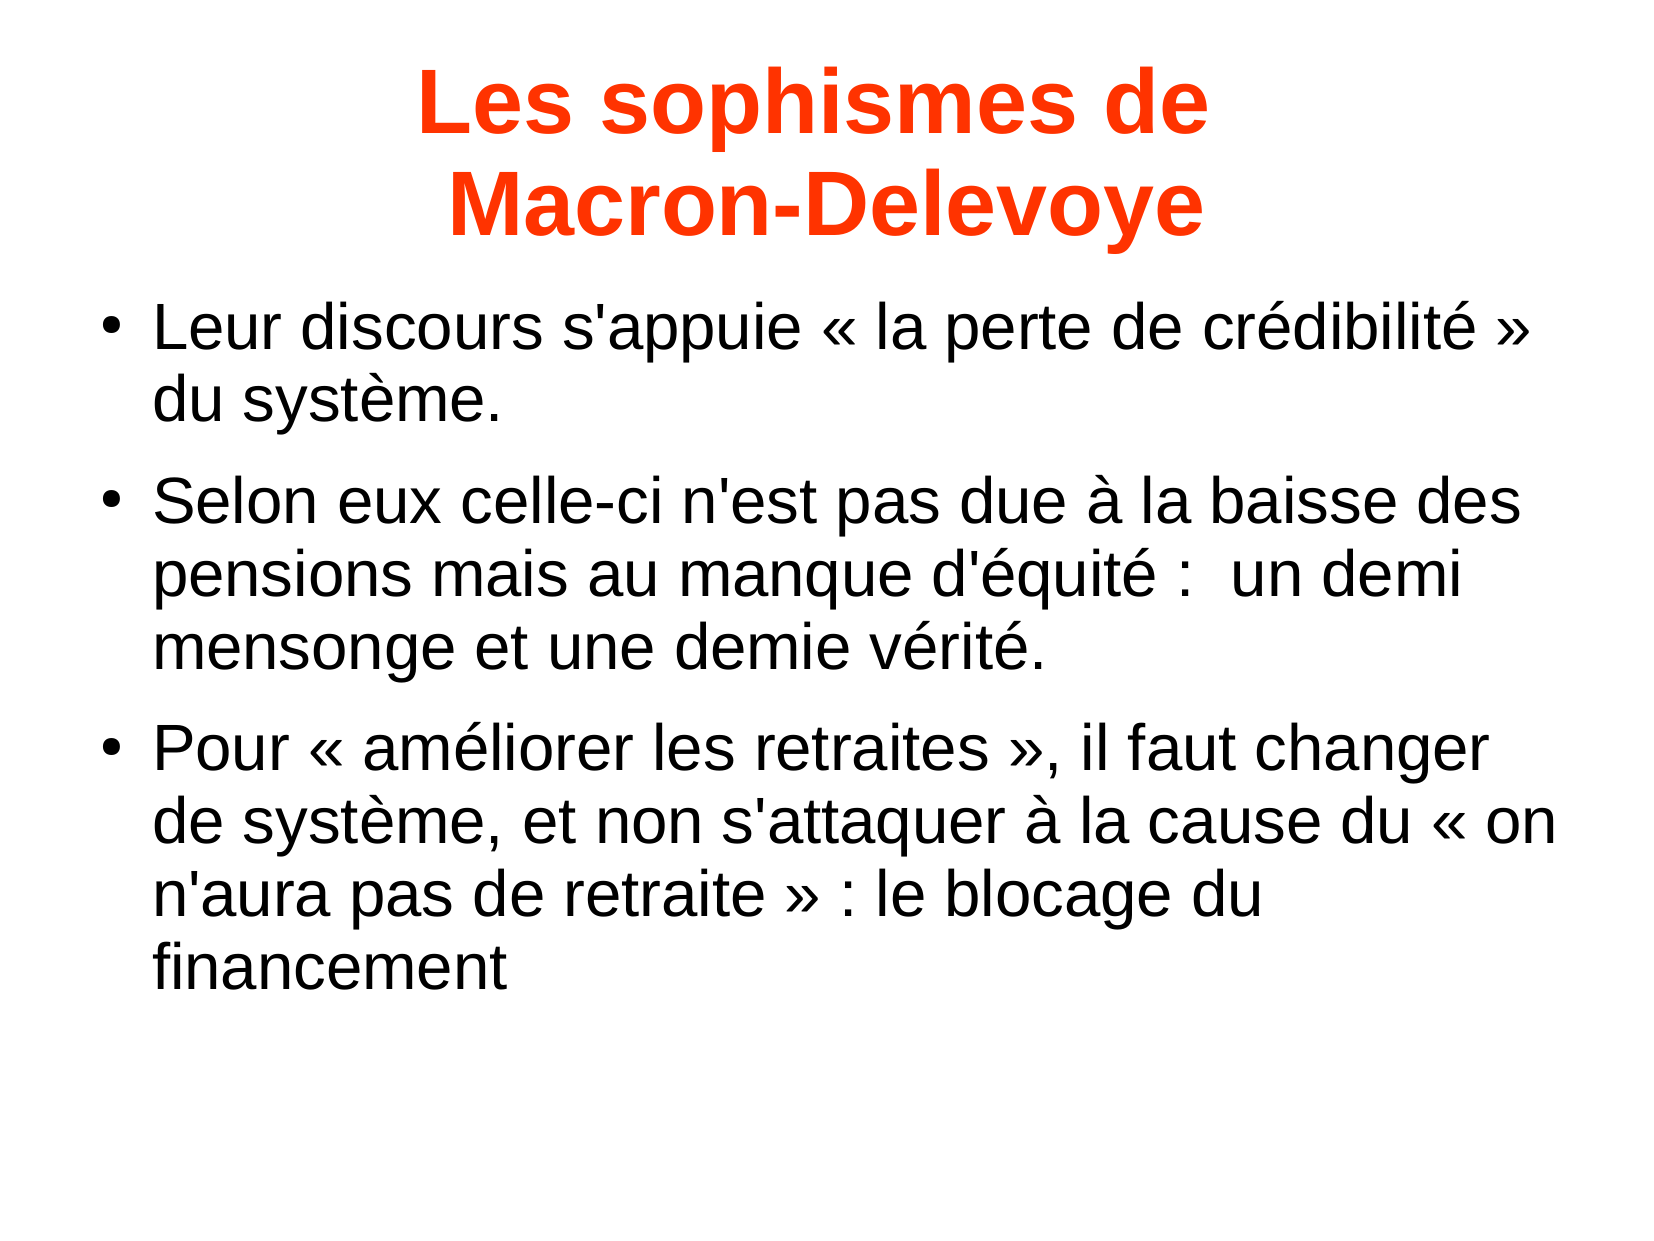

# Les sophismes de Macron-Delevoye
Leur discours s'appuie « la perte de crédibilité » du système.
Selon eux celle-ci n'est pas due à la baisse des pensions mais au manque d'équité : un demi mensonge et une demie vérité.
Pour « améliorer les retraites », il faut changer de système, et non s'attaquer à la cause du « on n'aura pas de retraite » : le blocage du financement